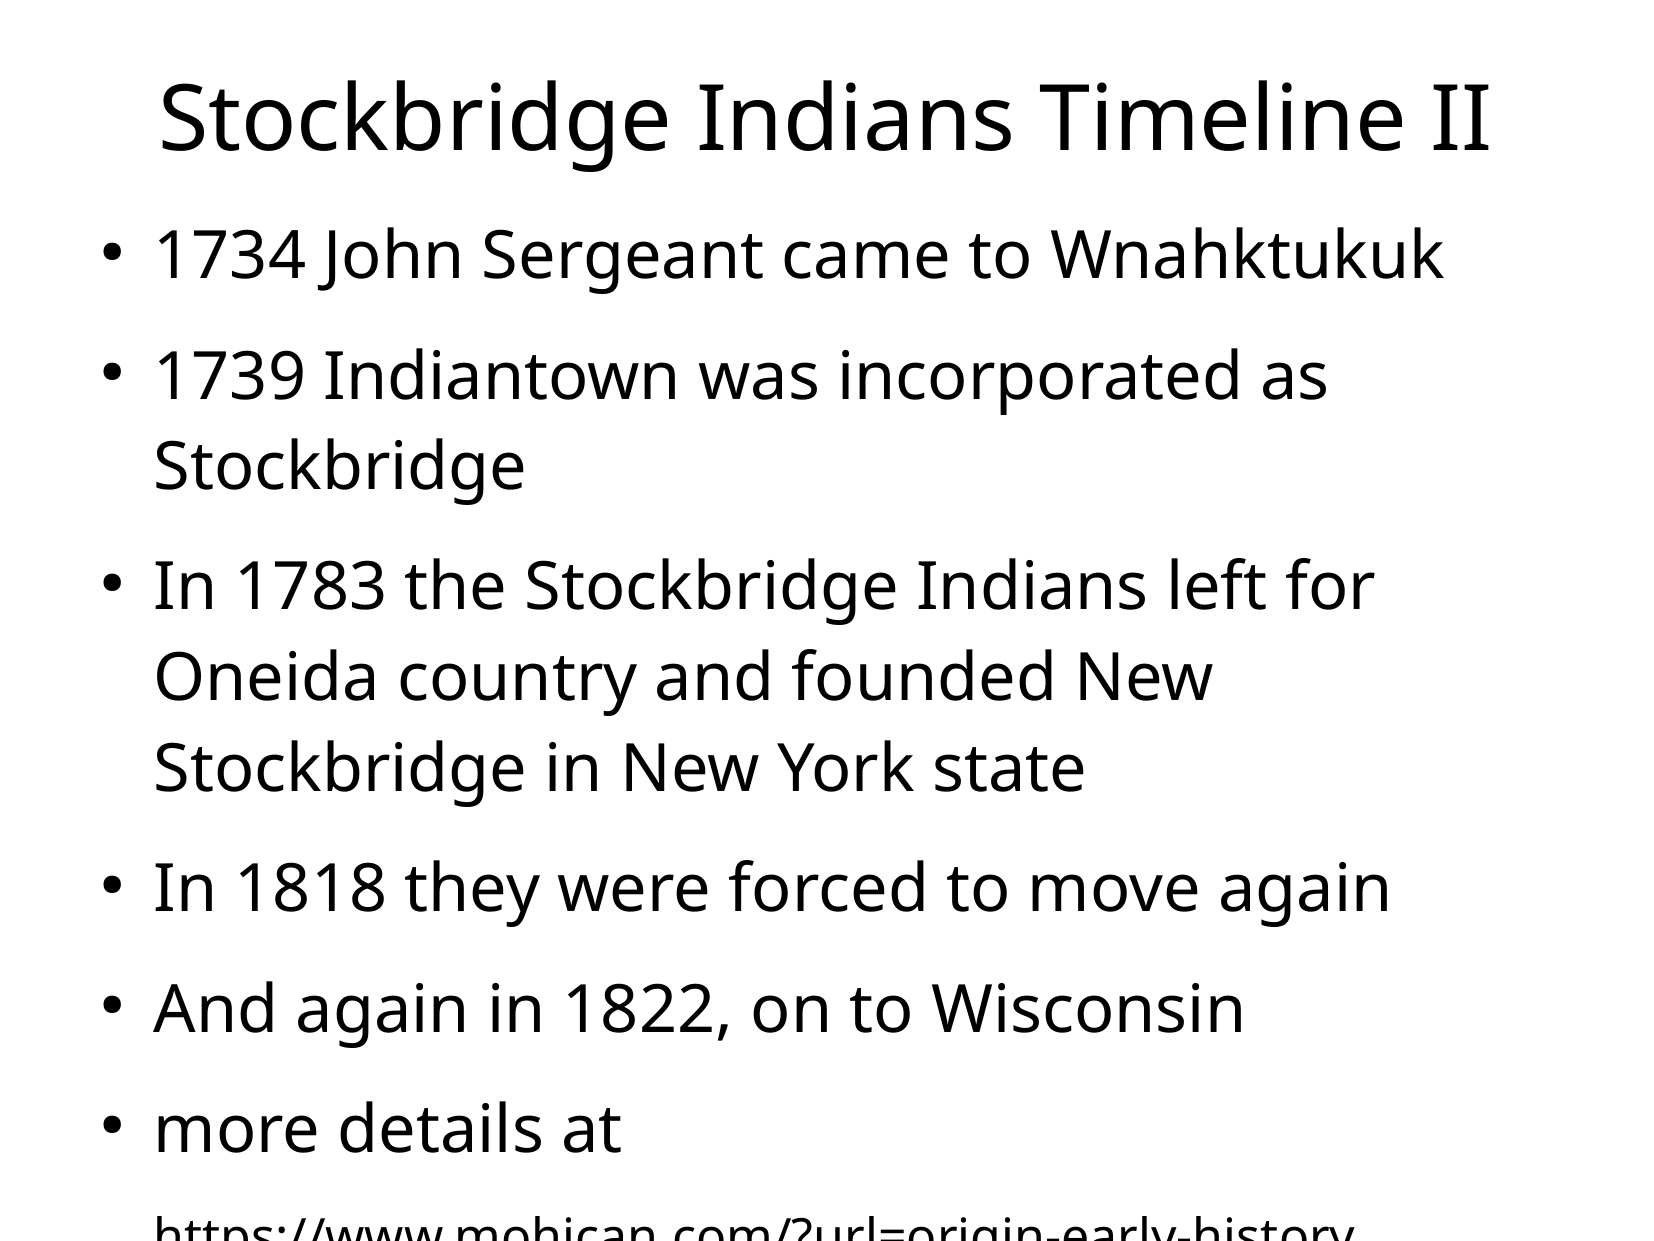

# Stockbridge Indians Timeline II
1734 John Sergeant came to Wnahktukuk
1739 Indiantown was incorporated as Stockbridge
In 1783 the Stockbridge Indians left for Oneida country and founded New Stockbridge in New York state
In 1818 they were forced to move again
And again in 1822, on to Wisconsin
more details at
https://www.mohican.com/?url=origin-early-history